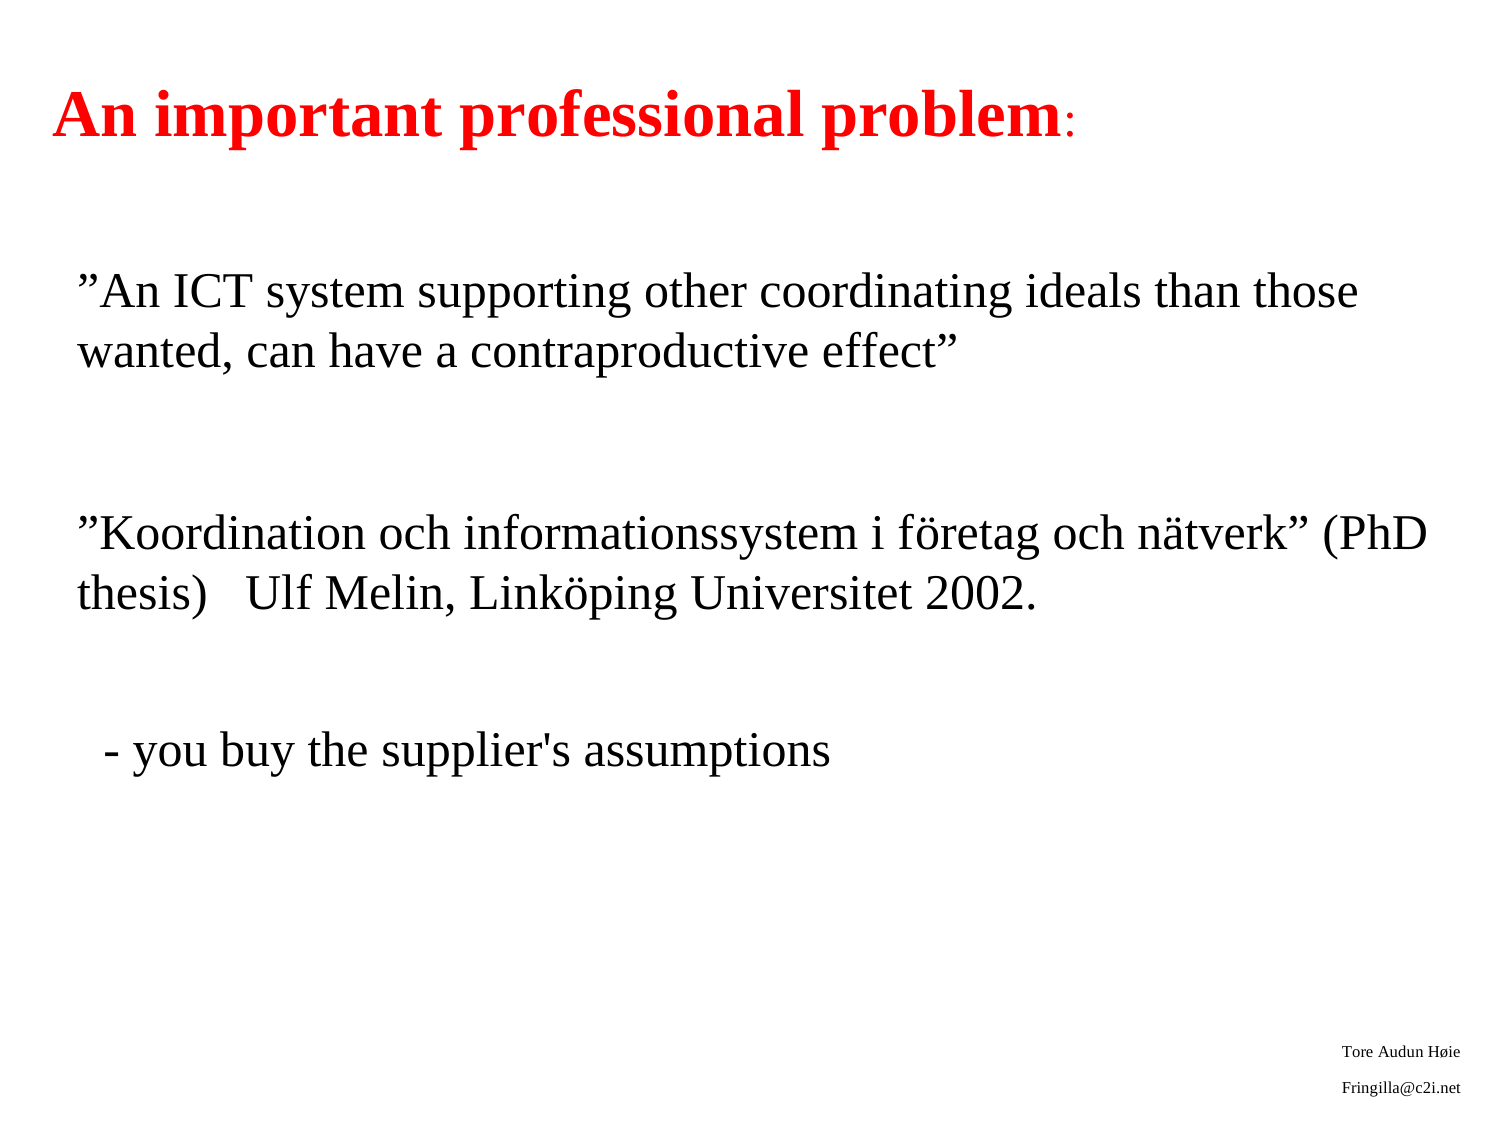

An important professional problem:
”An ICT system supporting other coordinating ideals than those wanted, can have a contraproductive effect”
”Koordination och informationssystem i företag och nätverk” (PhD thesis) Ulf Melin, Linköping Universitet 2002.
- you buy the supplier's assumptions
Tore Audun Høie
Fringilla@c2i.net